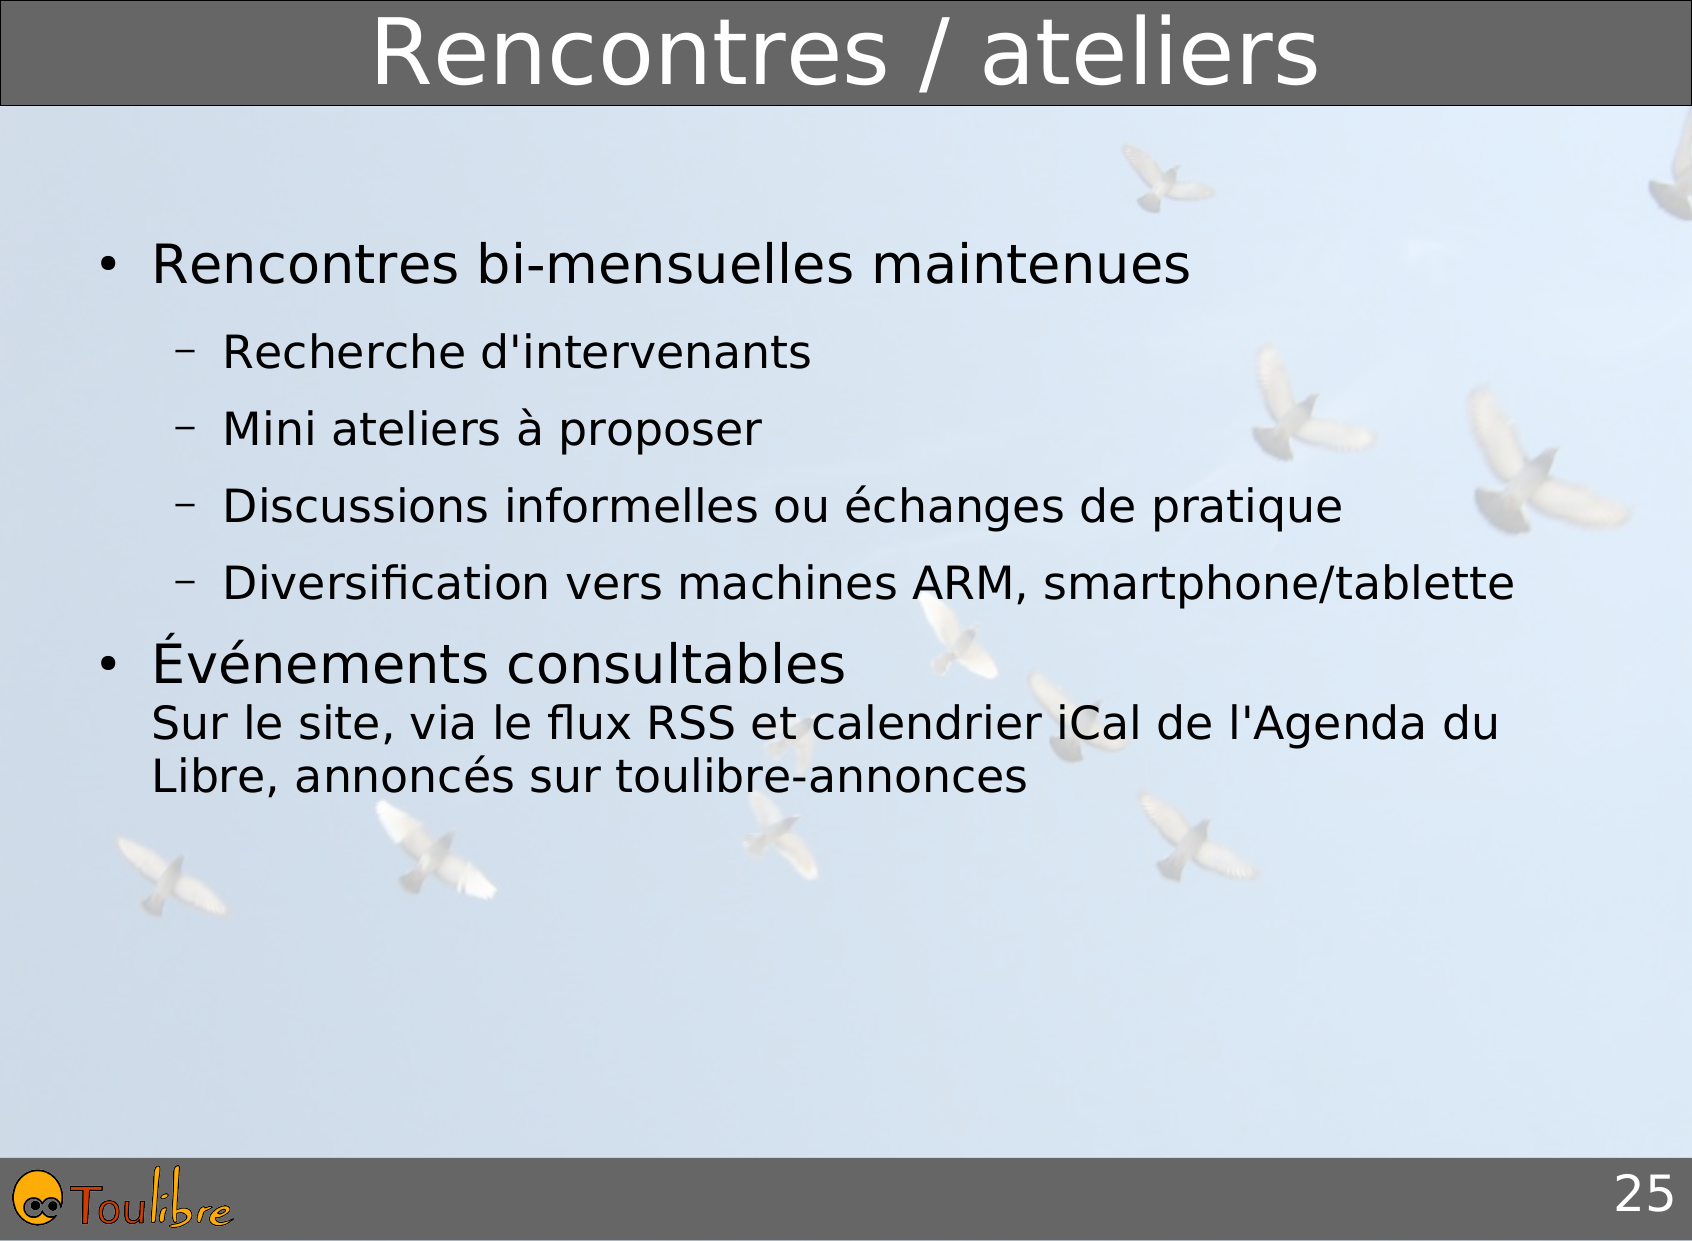

# Rencontres / ateliers
Rencontres bi-mensuelles maintenues
Recherche d'intervenants
Mini ateliers à proposer
Discussions informelles ou échanges de pratique
Diversification vers machines ARM, smartphone/tablette
Événements consultables
Sur le site, via le flux RSS et calendrier iCal de l'Agenda du Libre, annoncés sur toulibre-annonces